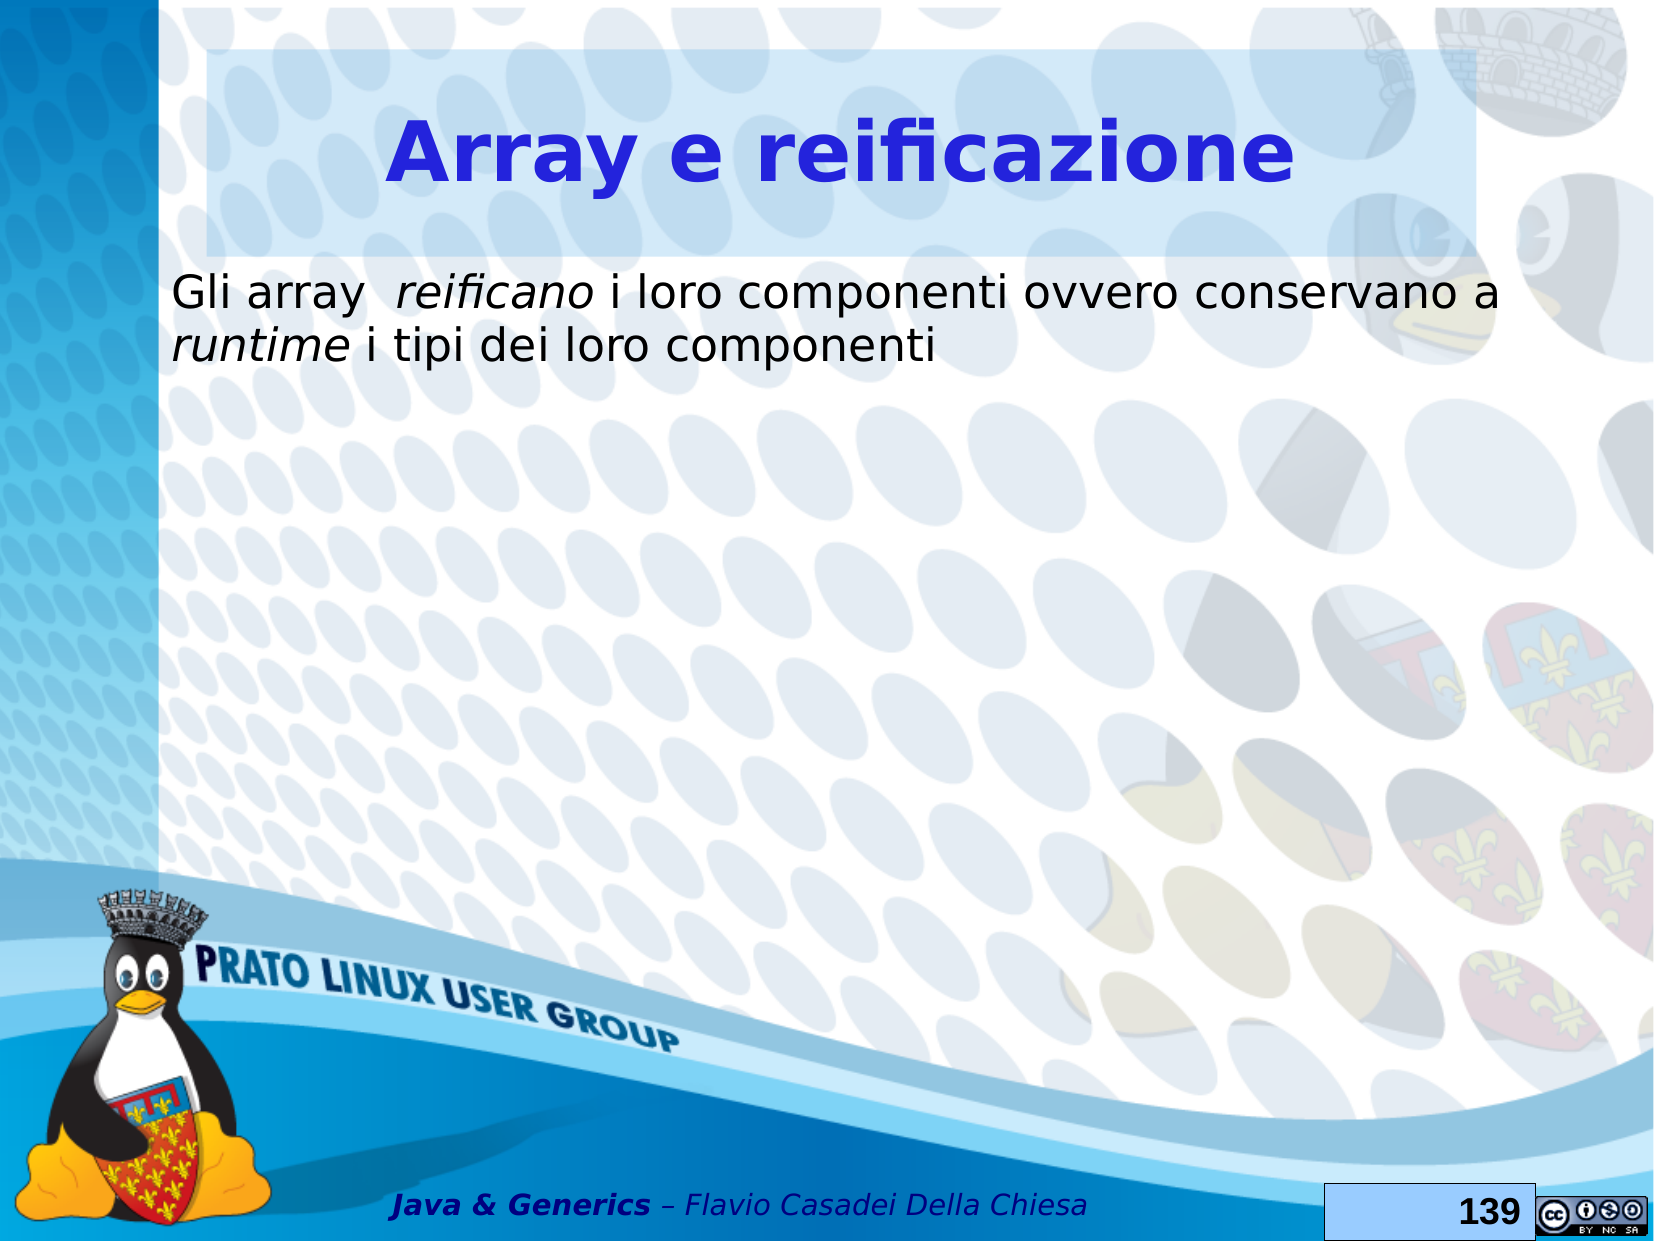

# Array e reificazione
Gli array reificano i loro componenti ovvero conservano a runtime i tipi dei loro componenti